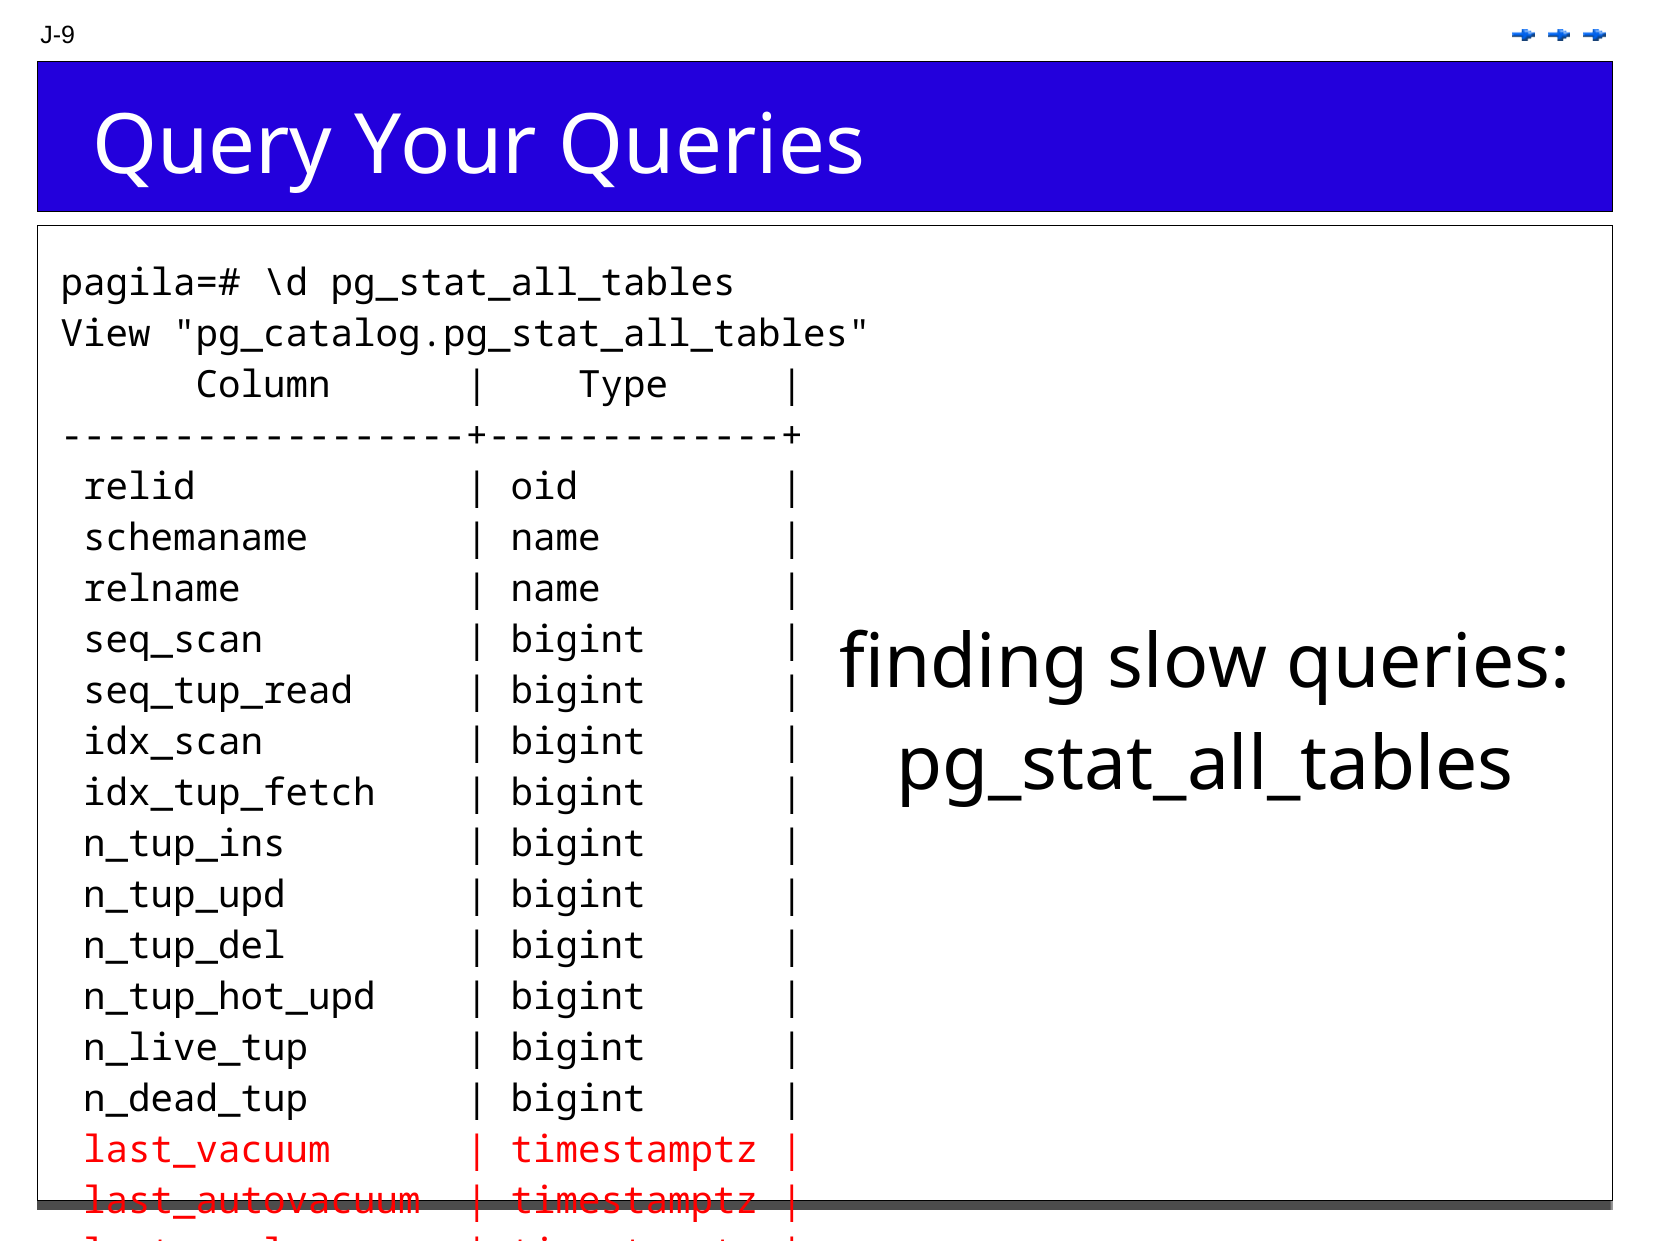

J-9
Query Your Queries
pagila=# \d pg_stat_all_tables
View "pg_catalog.pg_stat_all_tables"
 Column | Type |
------------------+-------------+
 relid | oid |
 schemaname | name |
 relname | name |
 seq_scan | bigint |
 seq_tup_read | bigint |
 idx_scan | bigint |
 idx_tup_fetch | bigint |
 n_tup_ins | bigint |
 n_tup_upd | bigint |
 n_tup_del | bigint |
 n_tup_hot_upd | bigint |
 n_live_tup | bigint |
 n_dead_tup | bigint |
 last_vacuum | timestamptz |
 last_autovacuum | timestamptz |
 last_analyze | timestamptz |
 last_autoanalyze | timestamptz |
finding slow queries:
pg_stat_all_tables